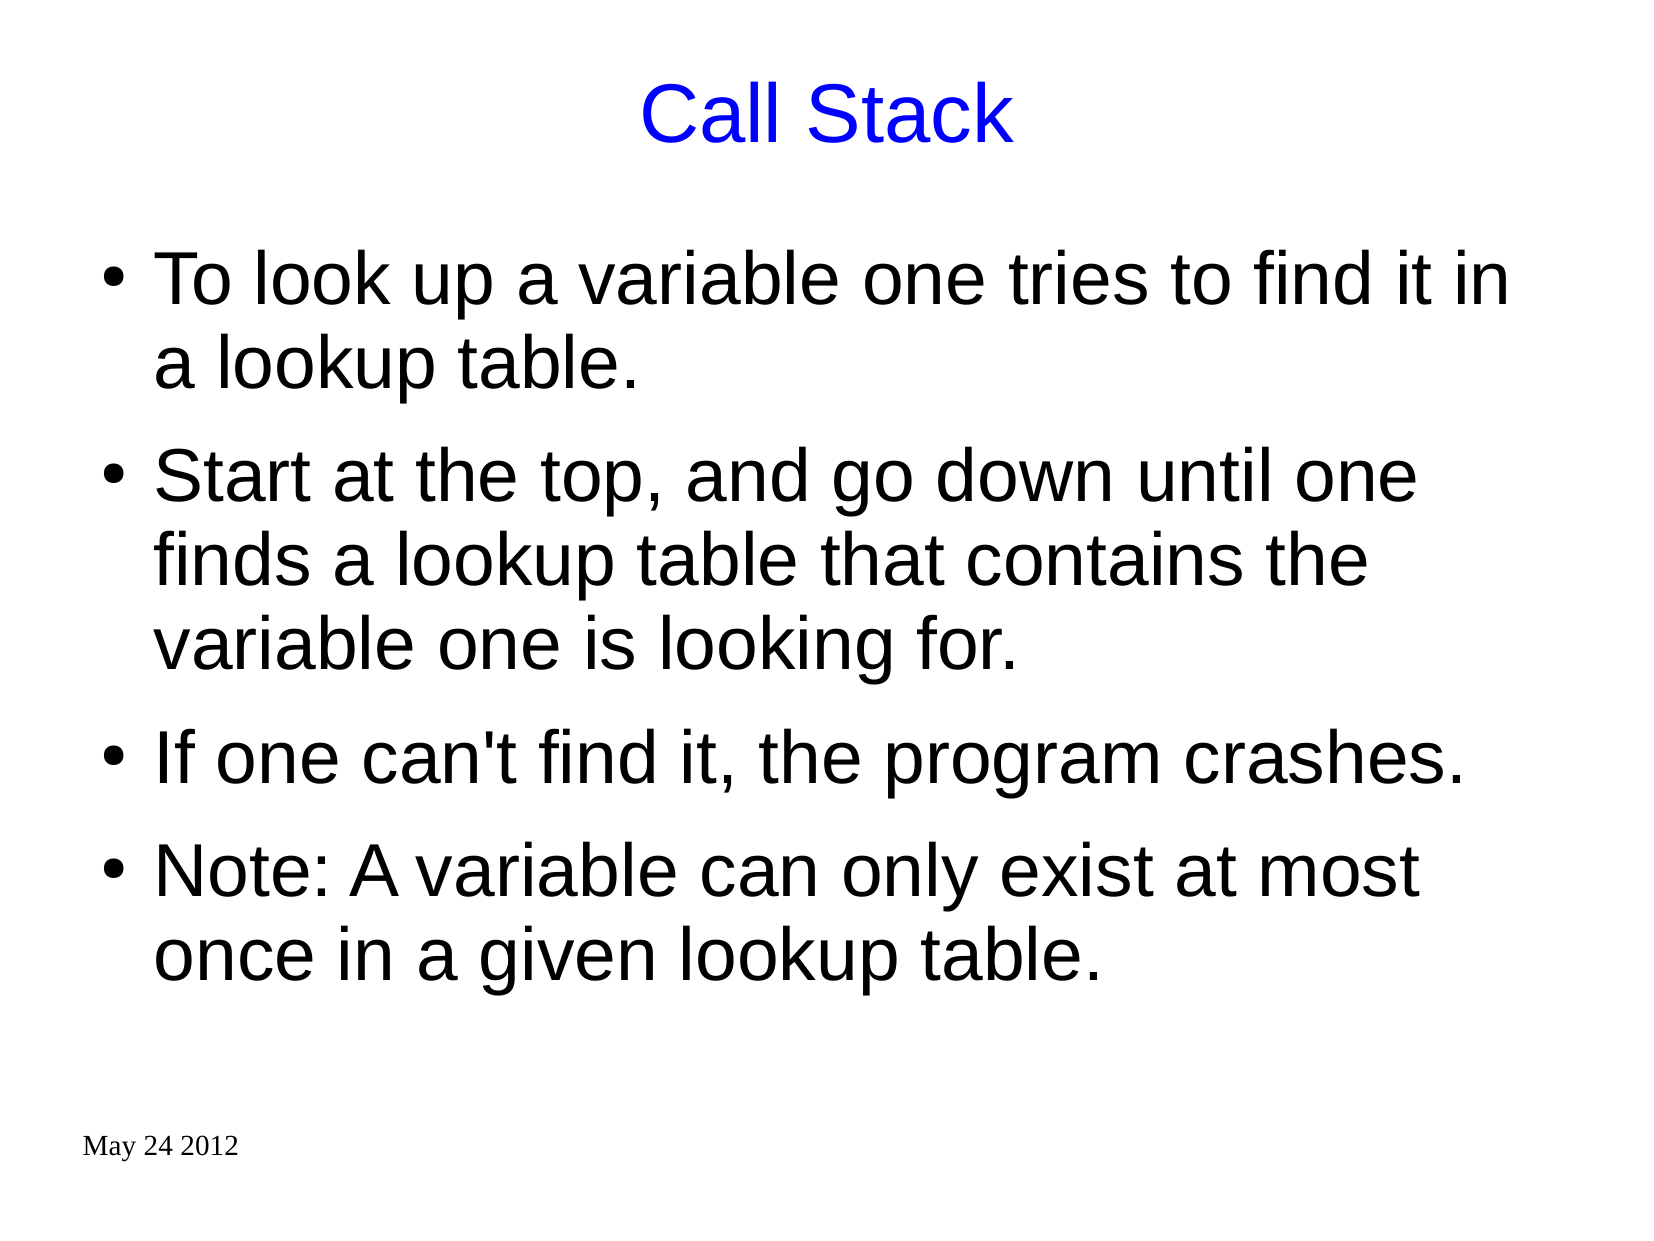

# Call Stack
To look up a variable one tries to find it in a lookup table.
Start at the top, and go down until one finds a lookup table that contains the variable one is looking for.
If one can't find it, the program crashes.
Note: A variable can only exist at most once in a given lookup table.
May 24 2012